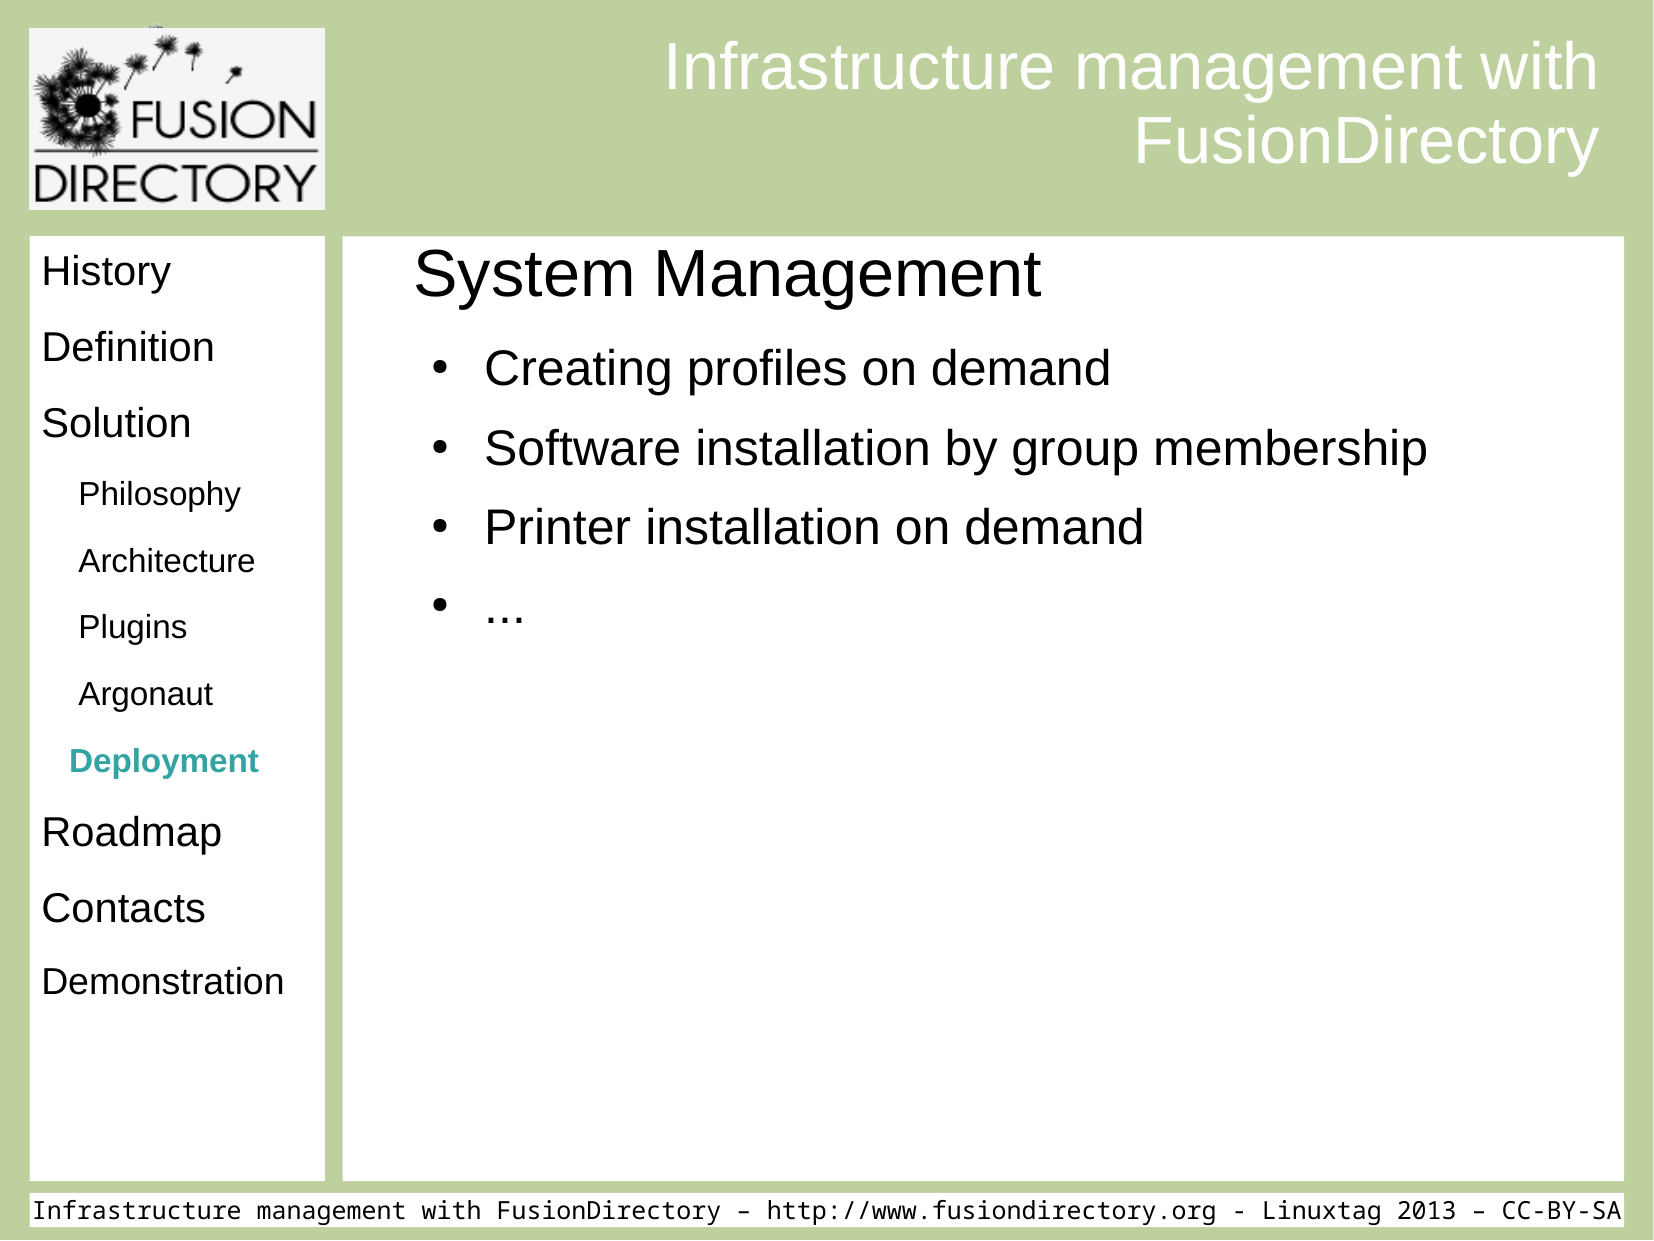

# Infrastructure management with FusionDirectory
History
Definition
Solution
 Philosophy
 Architecture
 Plugins
 Argonaut
 Deployment
Roadmap
Contacts
Demonstration
System Management
Creating profiles on demand
Software installation by group membership
Printer installation on demand
...